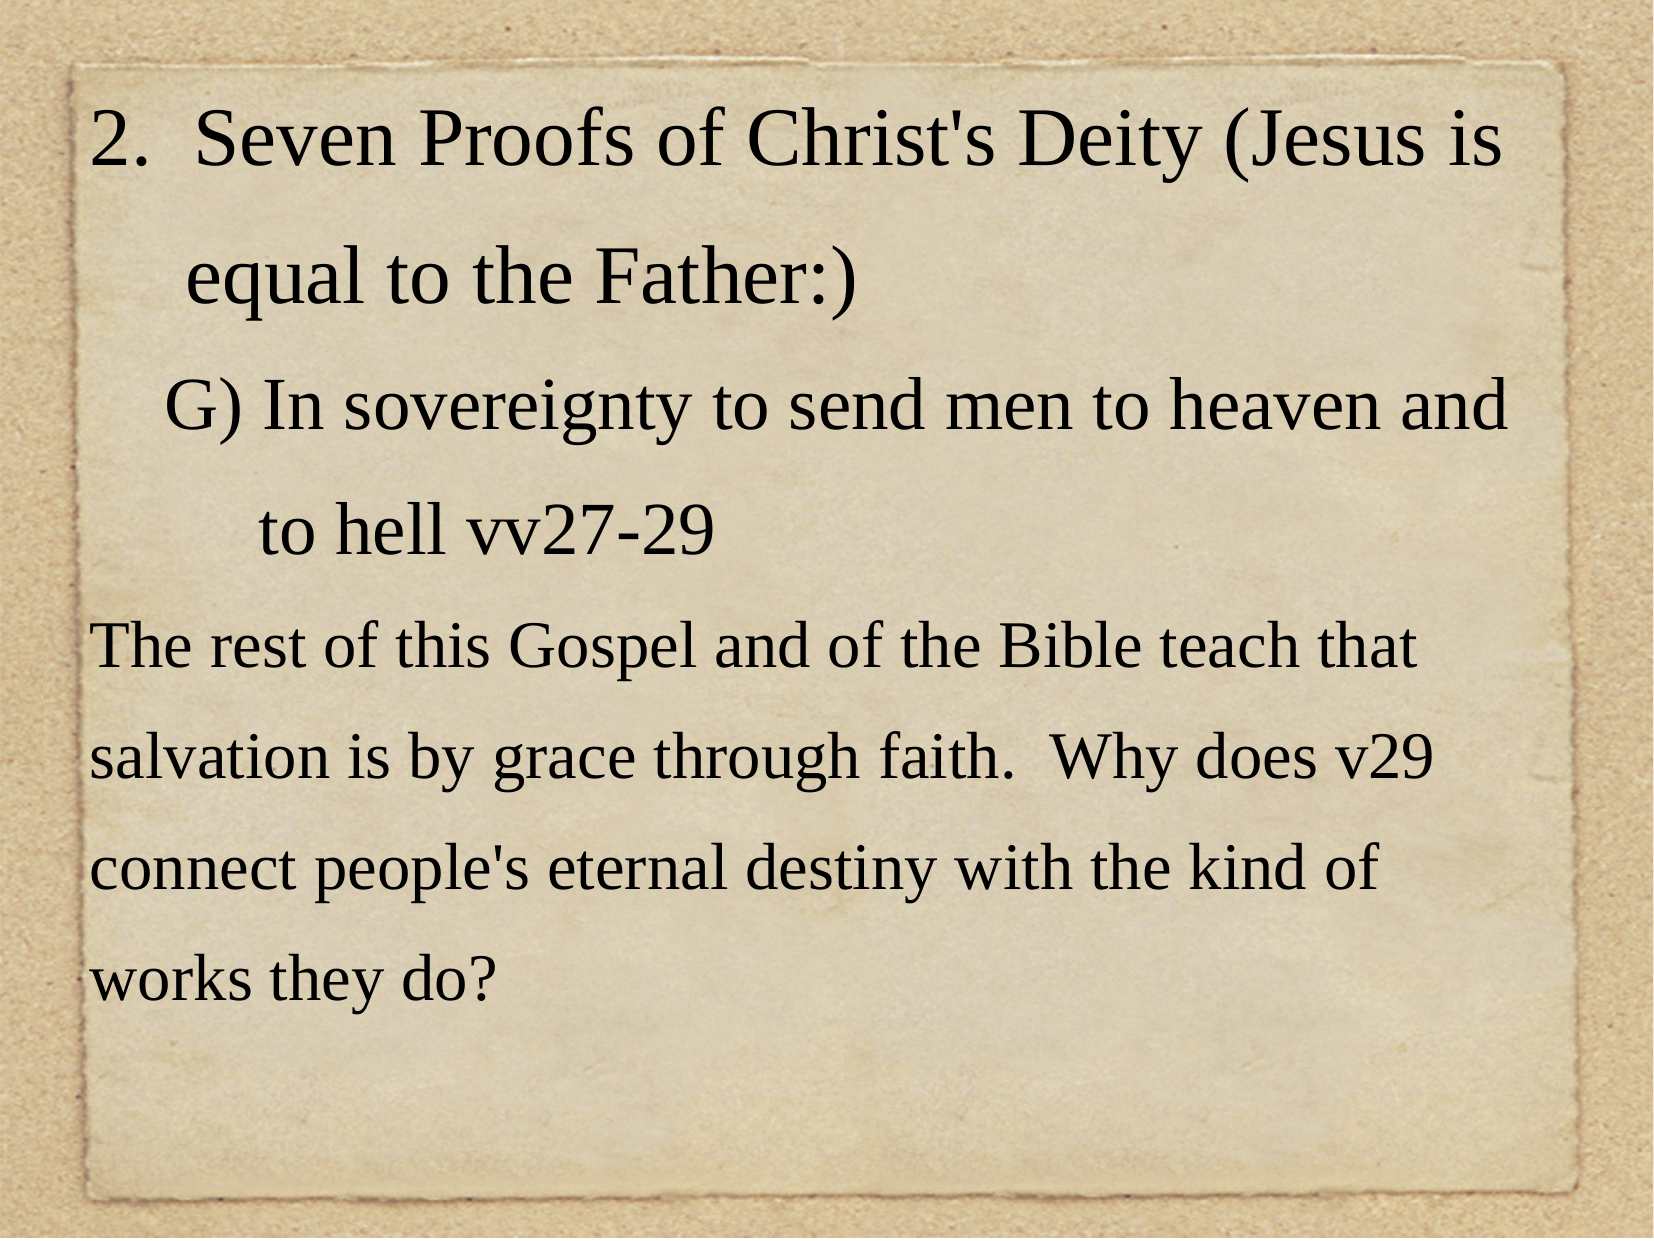

2. Seven Proofs of Christ's Deity (Jesus is 	 equal to the Father:)
	G) In sovereignty to send men to heaven and 		 to hell vv27-29
The rest of this Gospel and of the Bible teach that salvation is by grace through faith. Why does v29 connect people's eternal destiny with the kind of works they do?